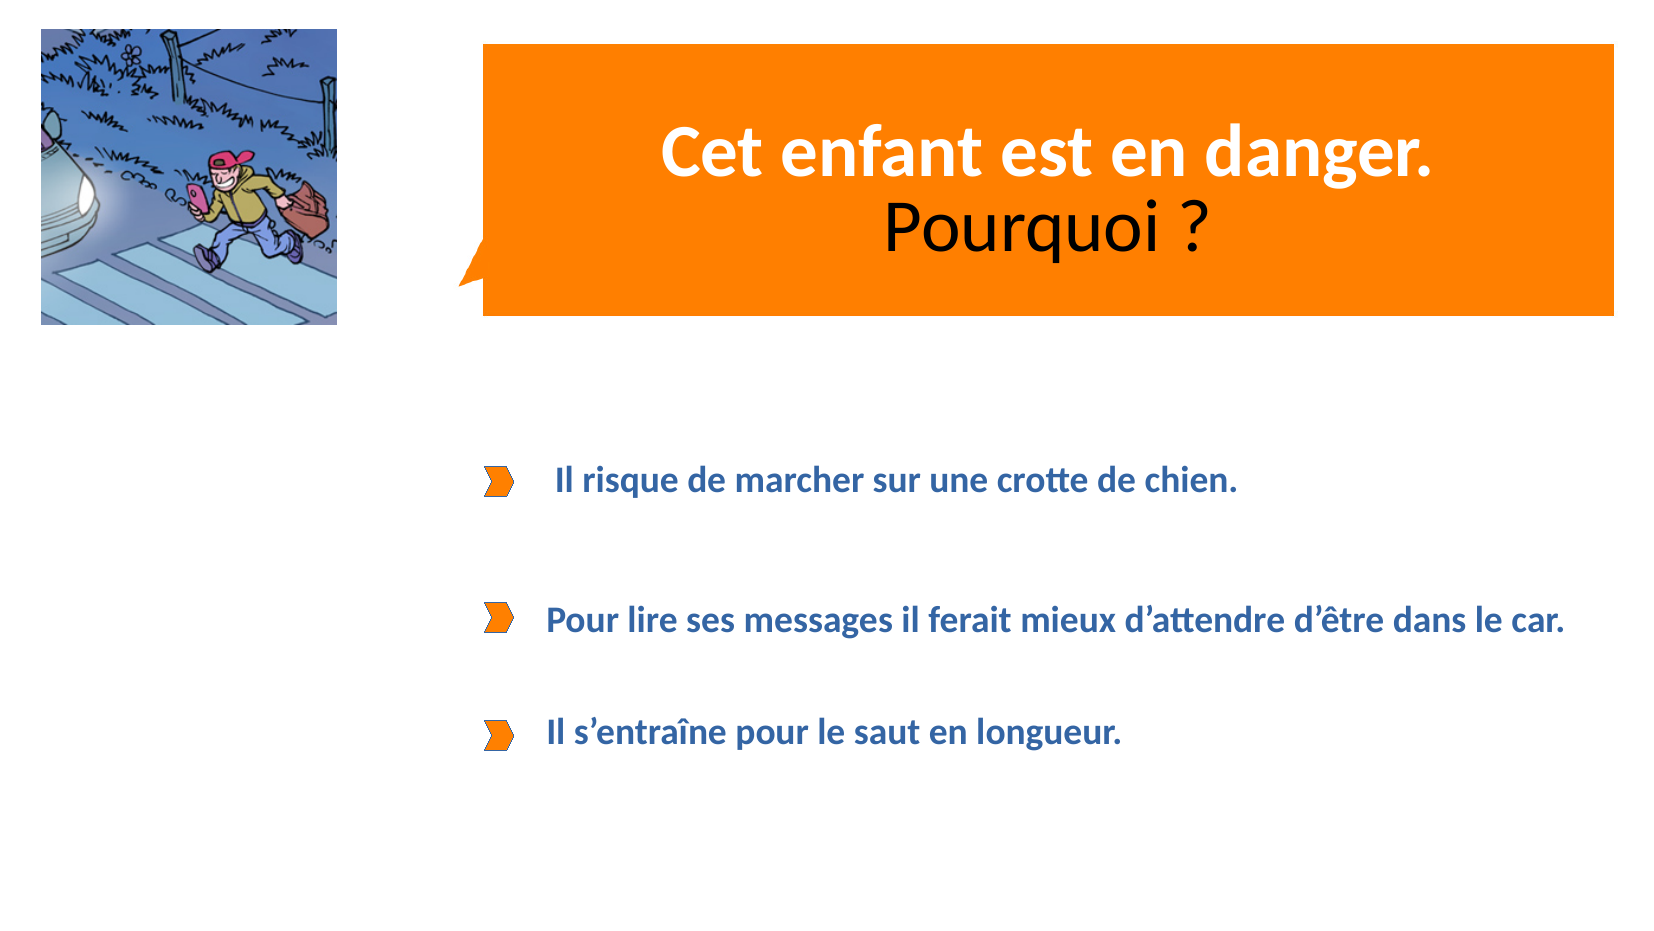

Cet enfant est en danger.
Pourquoi ?
 Il risque de marcher sur une crotte de chien.
Pour lire ses messages il ferait mieux d’attendre d’être dans le car.
Il s’entraîne pour le saut en longueur.